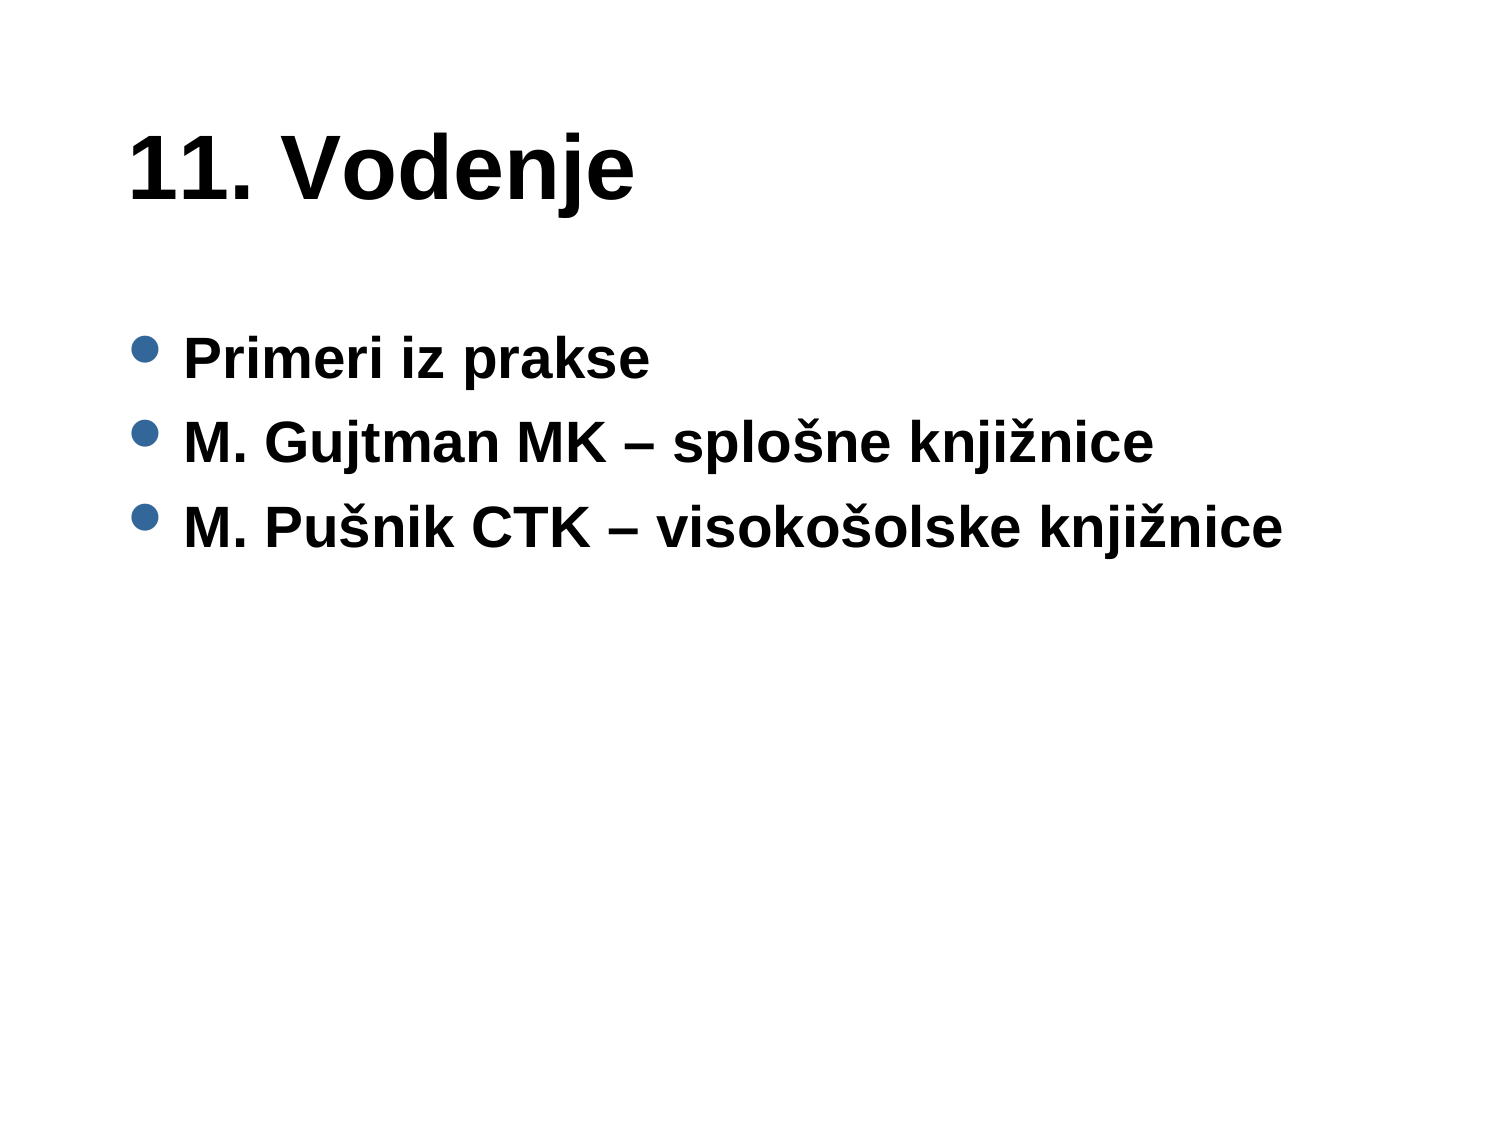

# 11. Vodenje
Primeri iz prakse
M. Gujtman MK – splošne knjižnice
M. Pušnik CTK – visokošolske knjižnice